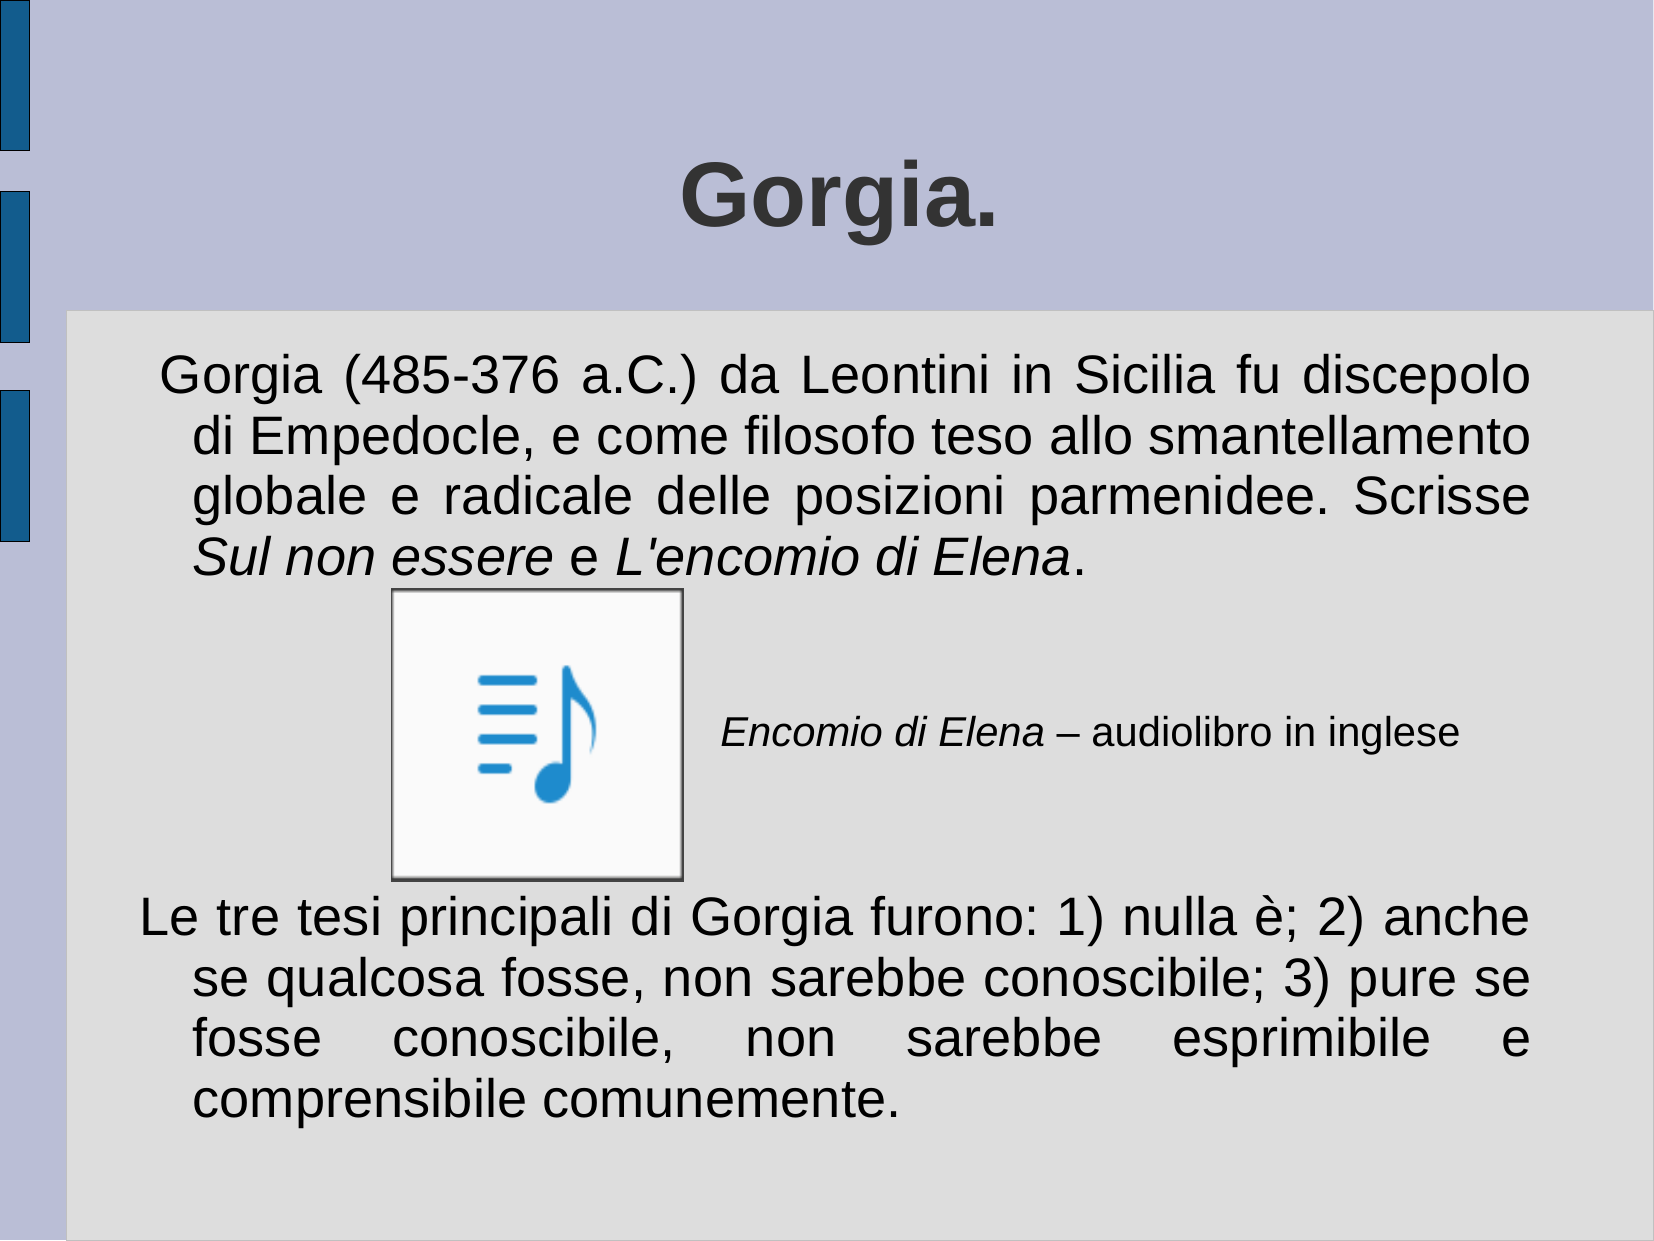

# Gorgia.
 Gorgia (485-376 a.C.) da Leontini in Sicilia fu discepolo di Empedocle, e come filosofo teso allo smantellamento globale e radicale delle posizioni parmenidee. Scrisse Sul non essere e L'encomio di Elena.
Le tre tesi principali di Gorgia furono: 1) nulla è; 2) anche se qualcosa fosse, non sarebbe conoscibile; 3) pure se fosse conoscibile, non sarebbe esprimibile e comprensibile comunemente.
Encomio di Elena – audiolibro in inglese